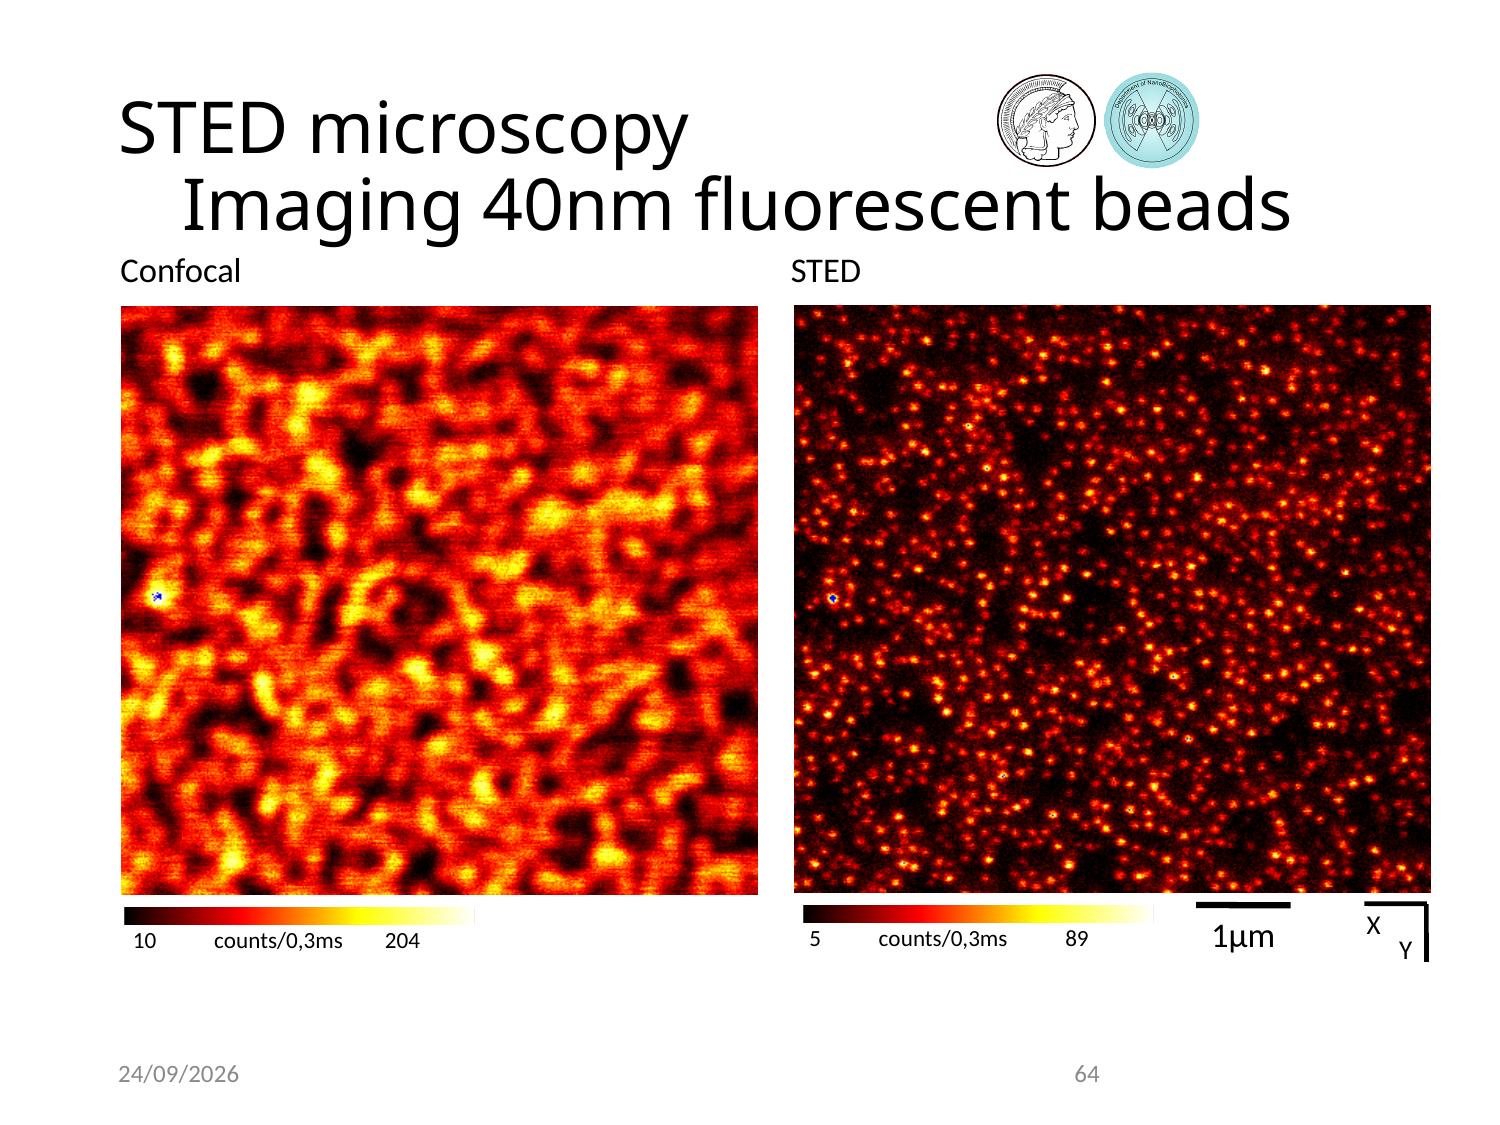

# STED microscopy Imaging 40nm fluorescent beads
Confocal
STED
X
1µm
5 counts/0,3ms 89
10 counts/0,3ms 204
Y